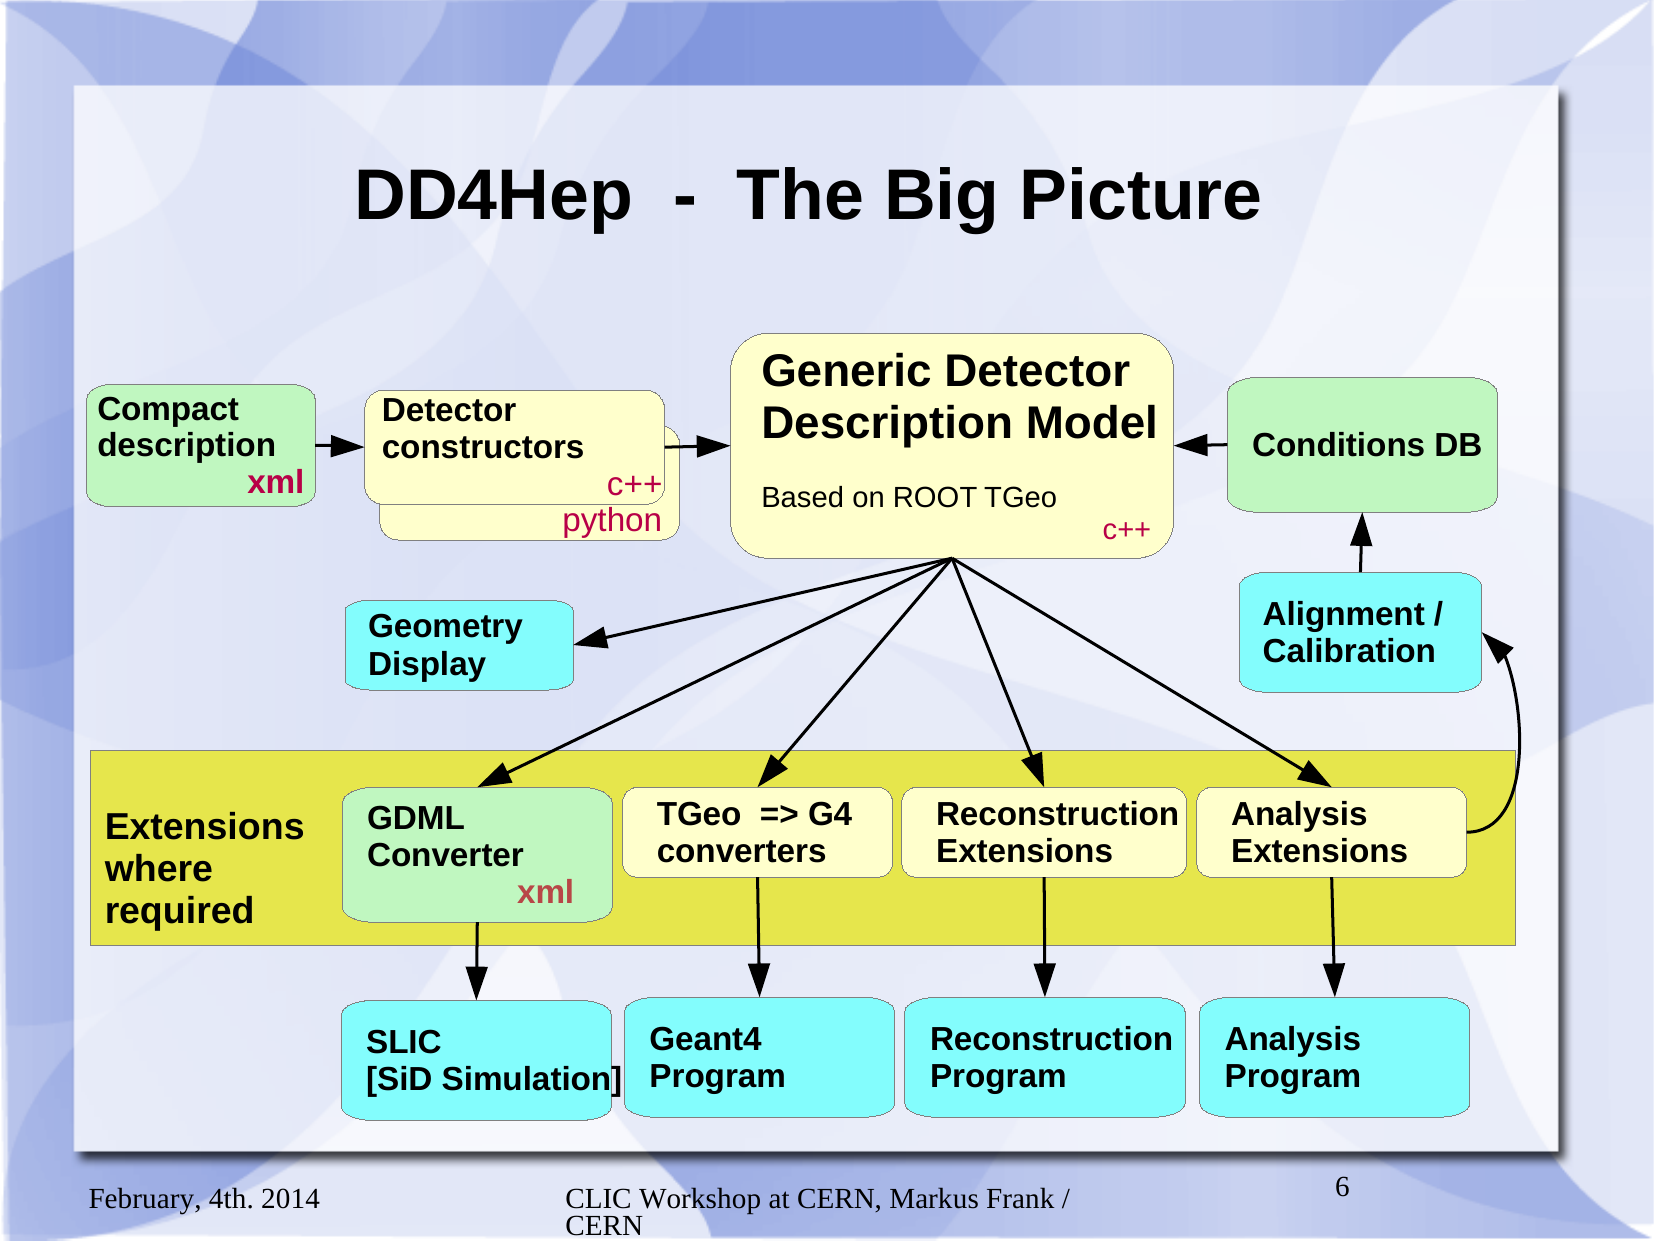

# DD4Hep - The Big Picture
Generic Detector
Description Model
Based on ROOT TGeo
				 c++
Conditions DB
Compact
description
	 	xml
Detector
constructors
			c++
Detector
constructors
		python
Alignment /
Calibration
Geometry
Display
Extensions
where
required
GDML
Converter
		xml
TGeo => G4
converters
Reconstruction
Extensions
Analysis
Extensions
Geant4
Program
Reconstruction
Program
Analysis
Program
SLIC
[SiD Simulation]
6
February, 4th. 2014
CLIC Workshop at CERN, Markus Frank / CERN